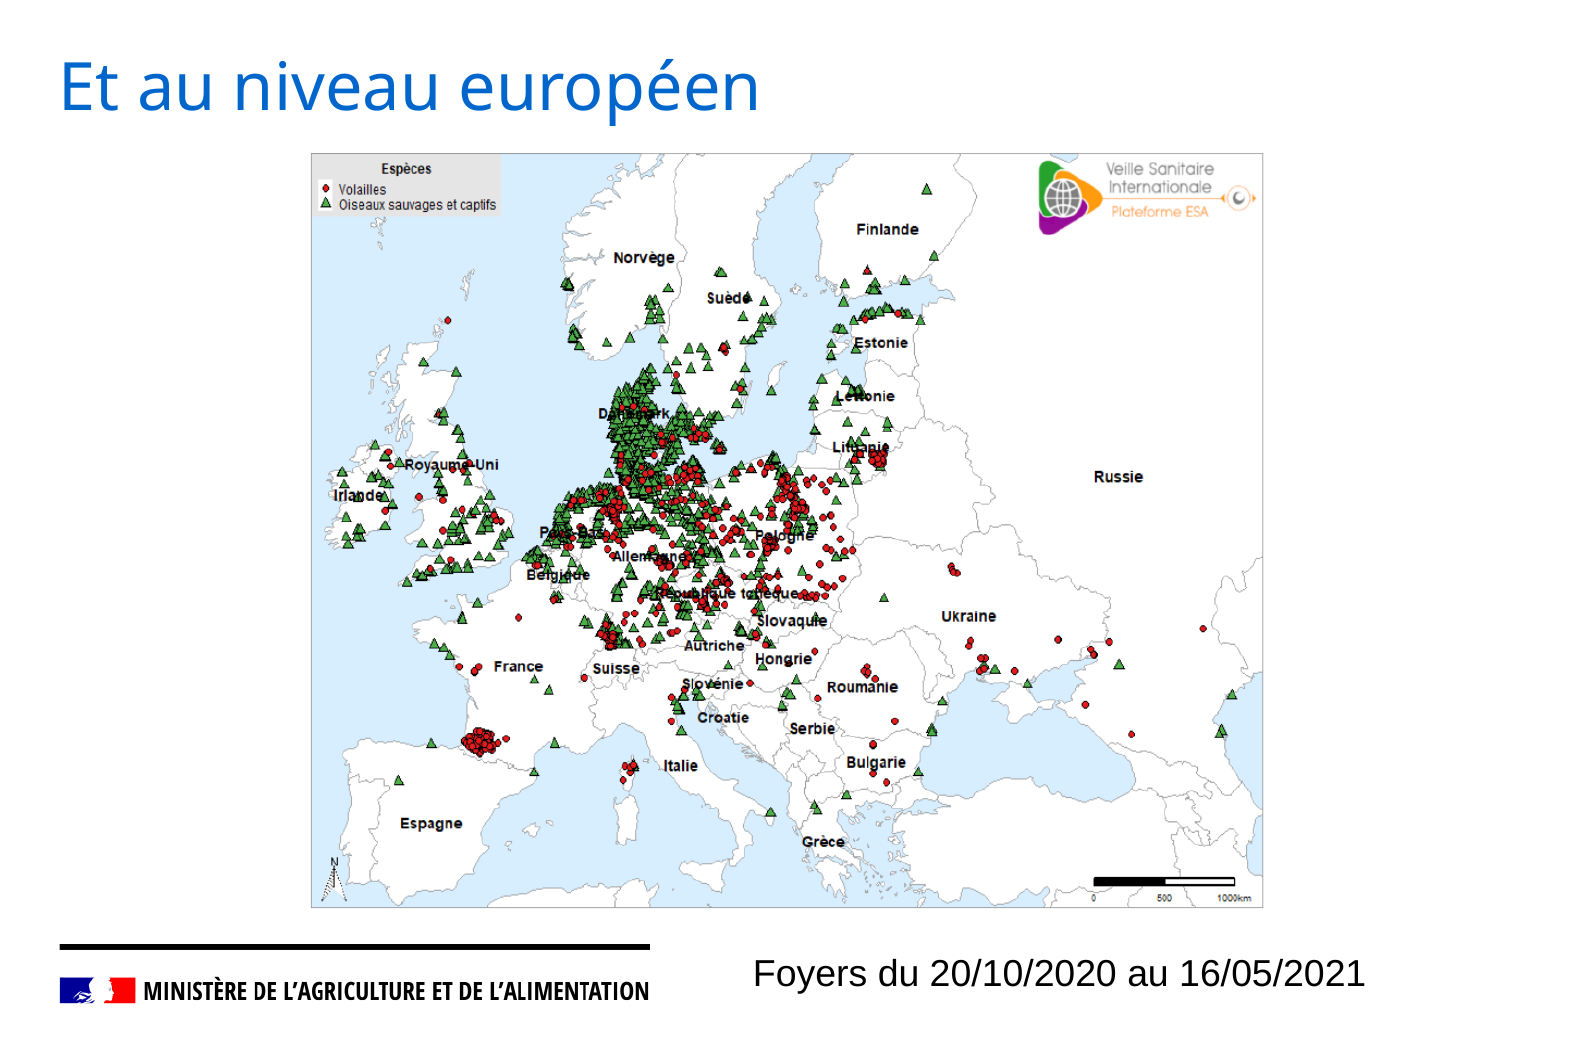

# Et au niveau européen
Foyers du 20/10/2020 au 16/05/2021